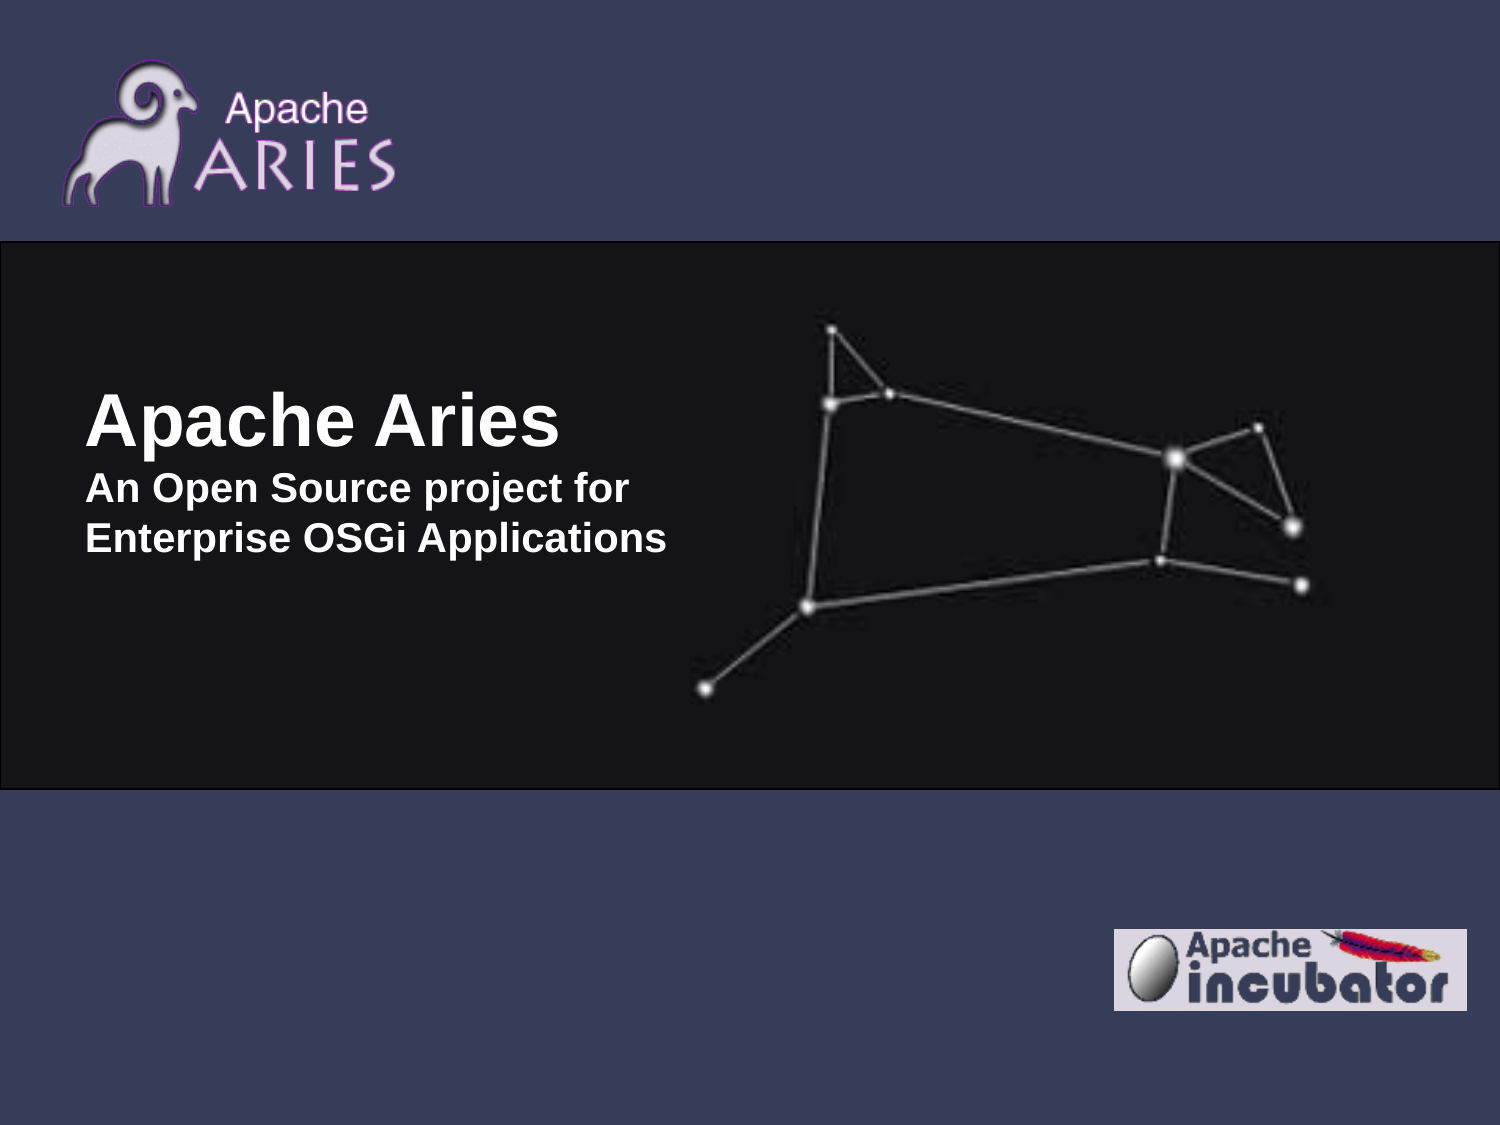

# Apache Aries An Open Source project for Enterprise OSGi Applications